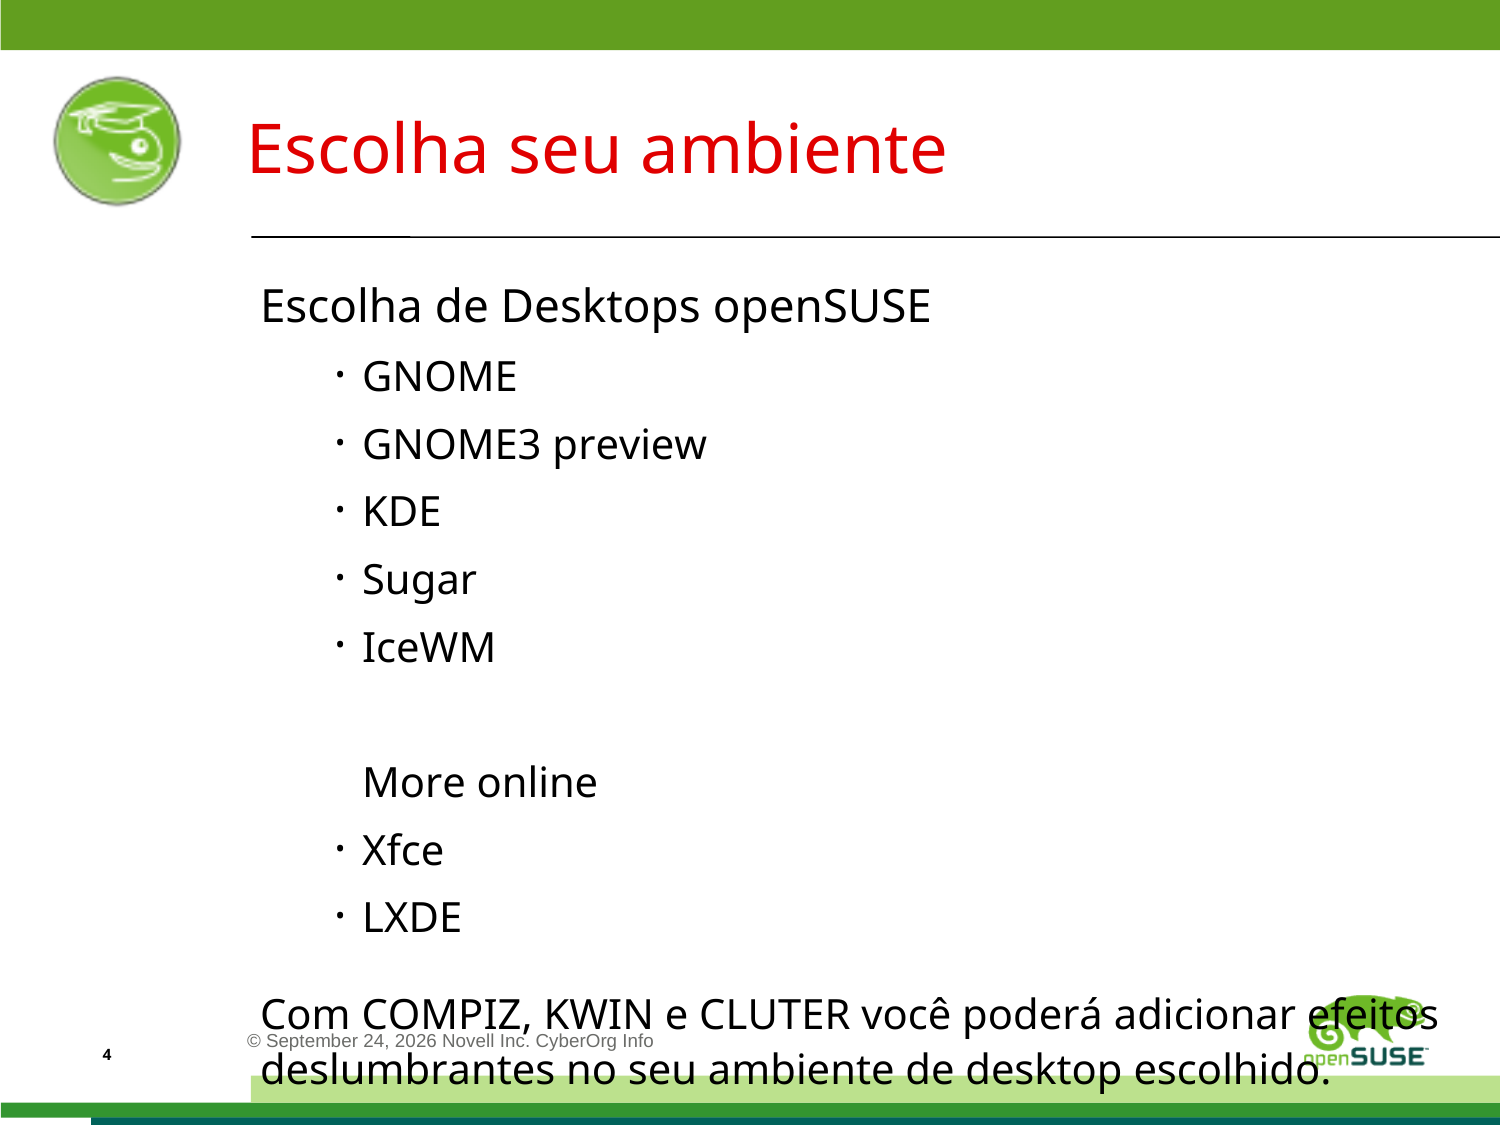

# Escolha seu ambiente
Escolha de Desktops openSUSE
GNOME
GNOME3 preview
KDE
Sugar
IceWM
More online
Xfce
LXDE
Com COMPIZ, KWIN e CLUTER você poderá adicionar efeitos deslumbrantes no seu ambiente de desktop escolhido.